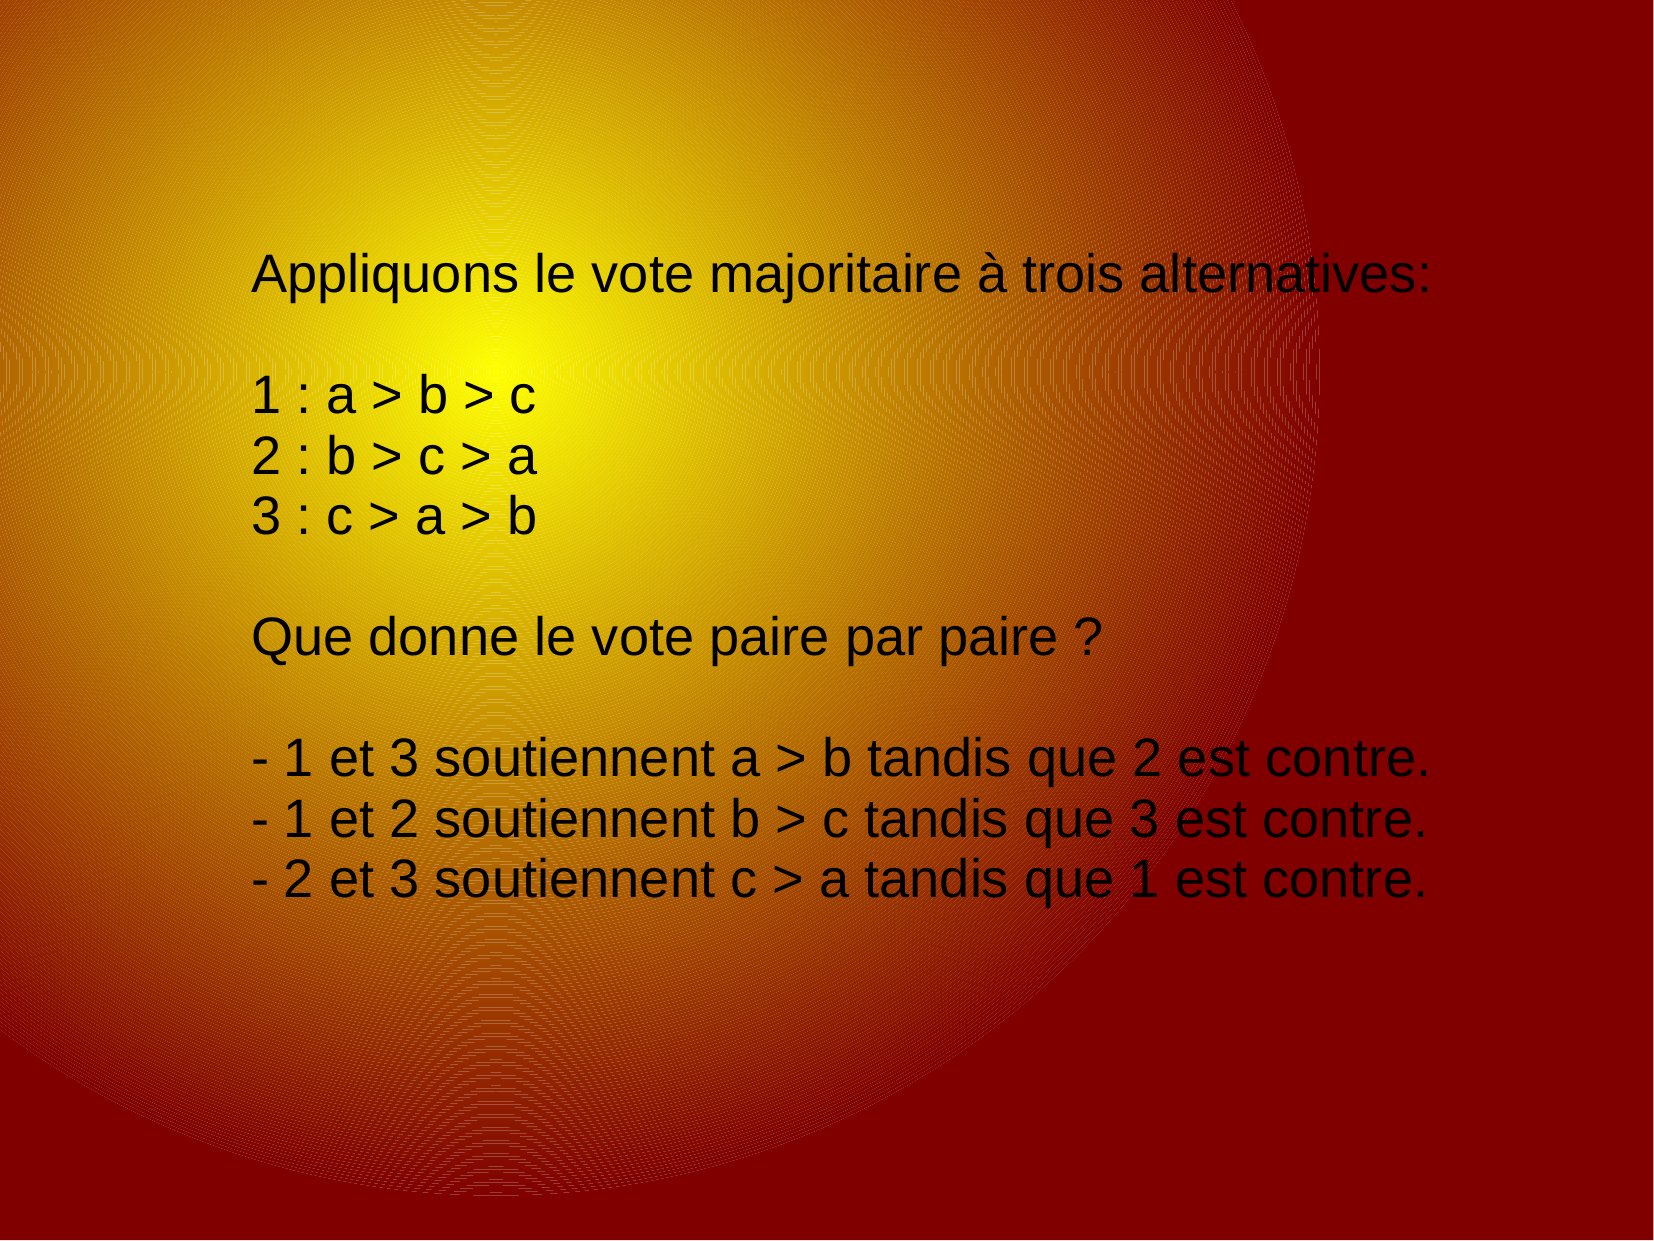

Appliquons le vote majoritaire à trois alternatives:
1 : a > b > c
2 : b > c > a
3 : c > a > b
Que donne le vote paire par paire ?
- 1 et 3 soutiennent a > b tandis que 2 est contre.
- 1 et 2 soutiennent b > c tandis que 3 est contre.
- 2 et 3 soutiennent c > a tandis que 1 est contre.